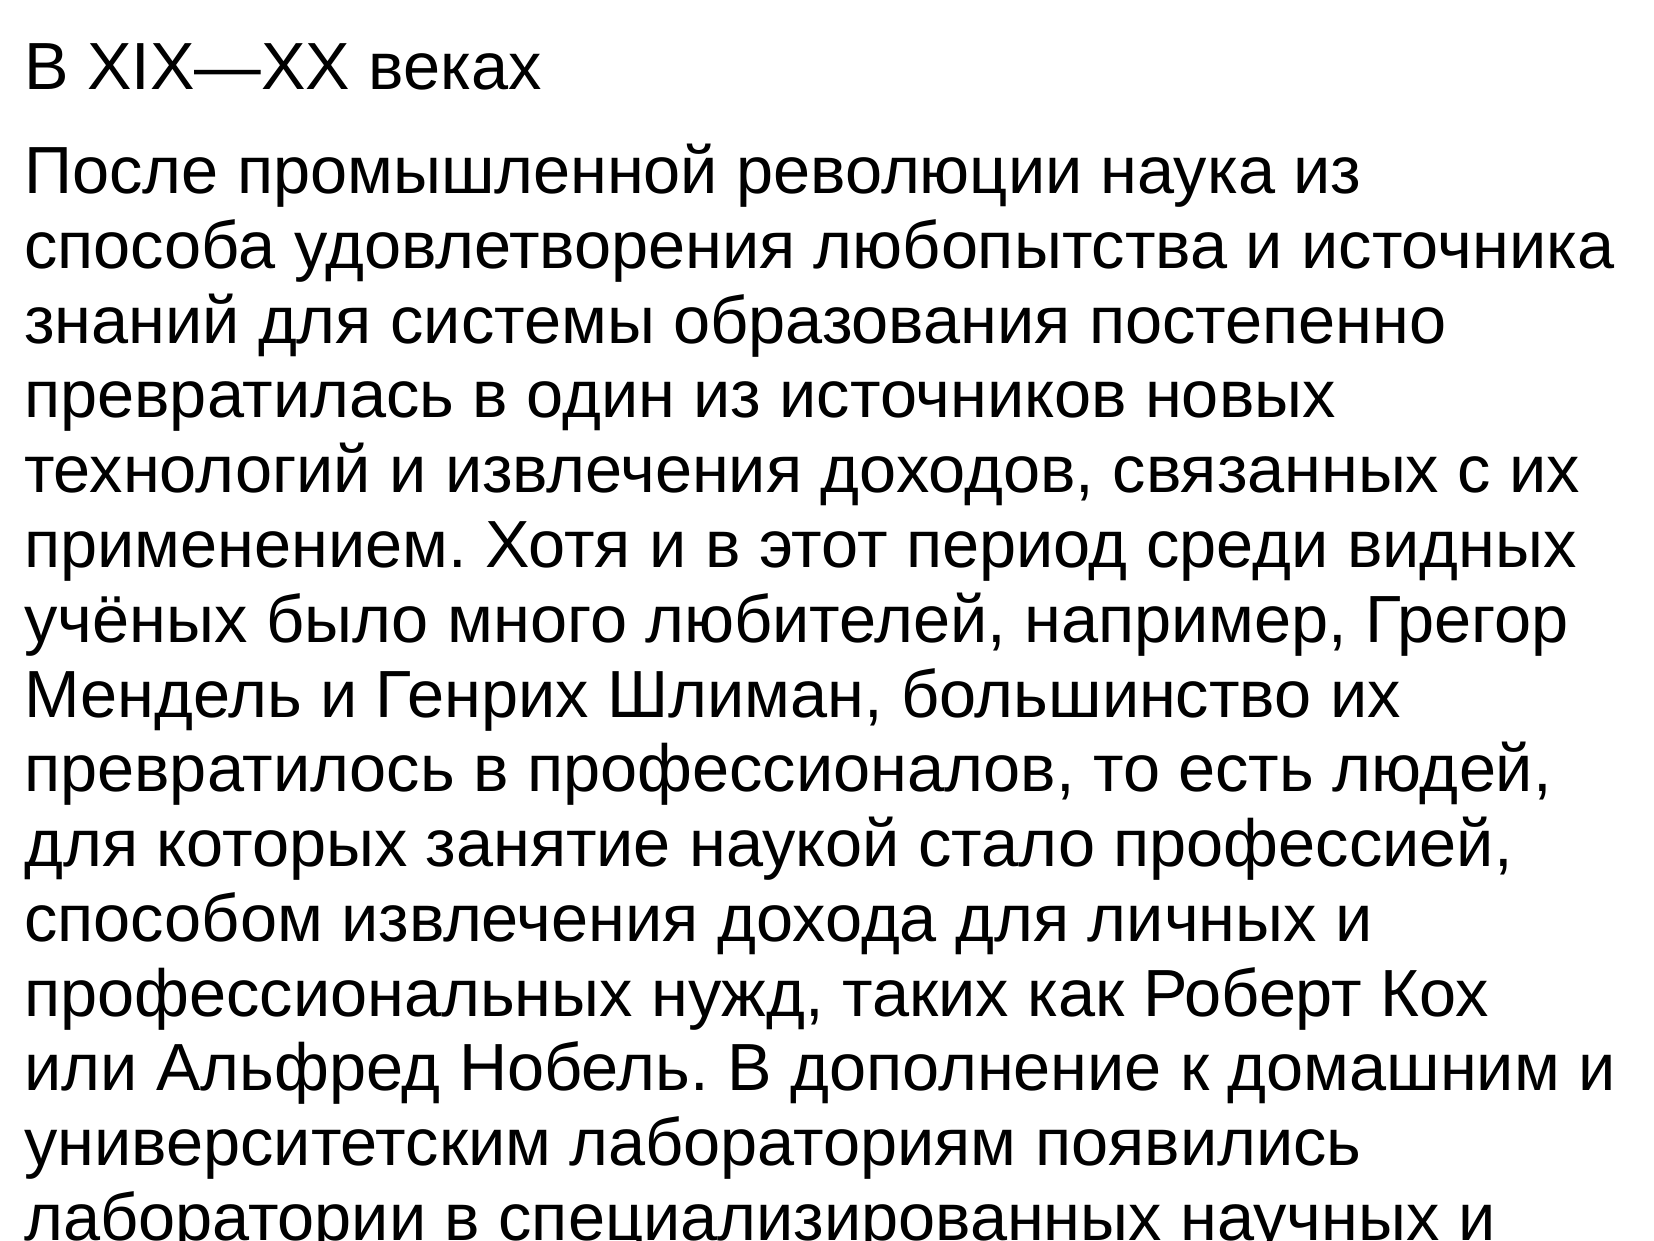

# В XIX—XX веках
После промышленной революции наука из способа удовлетворения любопытства и источника знаний для системы образования постепенно превратилась в один из источников новых технологий и извлечения доходов, связанных с их применением. Хотя и в этот период среди видных учёных было много любителей, например, Грегор Мендель и Генрих Шлиман, большинство их превратилось в профессионалов, то есть людей, для которых занятие наукой стало профессией, способом извлечения дохода для личных и профессиональных нужд, таких как Роберт Кох или Альфред Нобель. В дополнение к домашним и университетским лабораториям появились лаборатории в специализированных научных и промышленных институтах, которые требовали все больше кадров. Если учёные-теоретики, такие как Альберт Эйнштейн, ещё могли работать одни, а Мари Кюри и Эрнест Резерфорд — обходиться немногочисленными помощниками, такие проекты, как создание атомной бомбы или расшифровка генома человека, требовали участия тысяч людей, организации сложной системы их взаимодействия и разветвленной иерархической структуры.